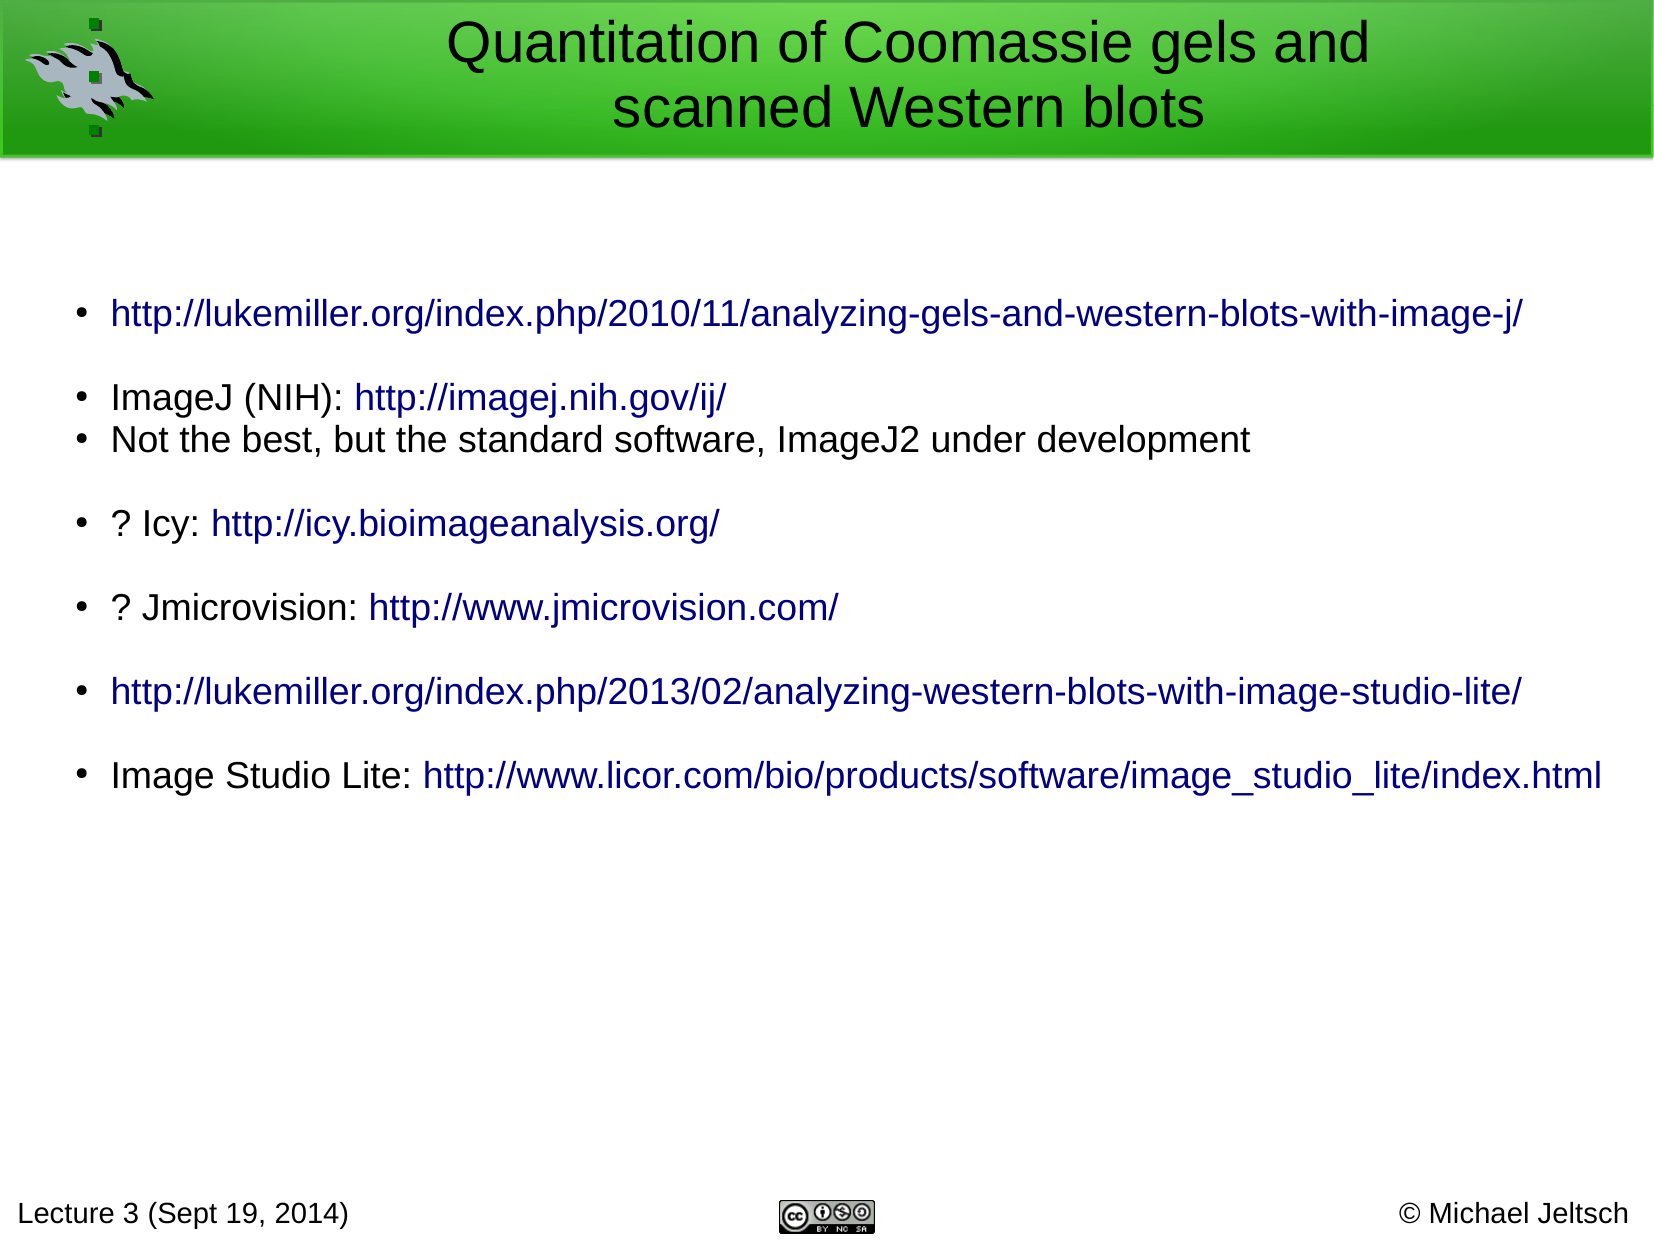

# Quantitation of Coomassie gels and scanned Western blots
http://lukemiller.org/index.php/2010/11/analyzing-gels-and-western-blots-with-image-j/
ImageJ (NIH): http://imagej.nih.gov/ij/
Not the best, but the standard software, ImageJ2 under development
? Icy: http://icy.bioimageanalysis.org/
? Jmicrovision: http://www.jmicrovision.com/
http://lukemiller.org/index.php/2013/02/analyzing-western-blots-with-image-studio-lite/
Image Studio Lite: http://www.licor.com/bio/products/software/image_studio_lite/index.html